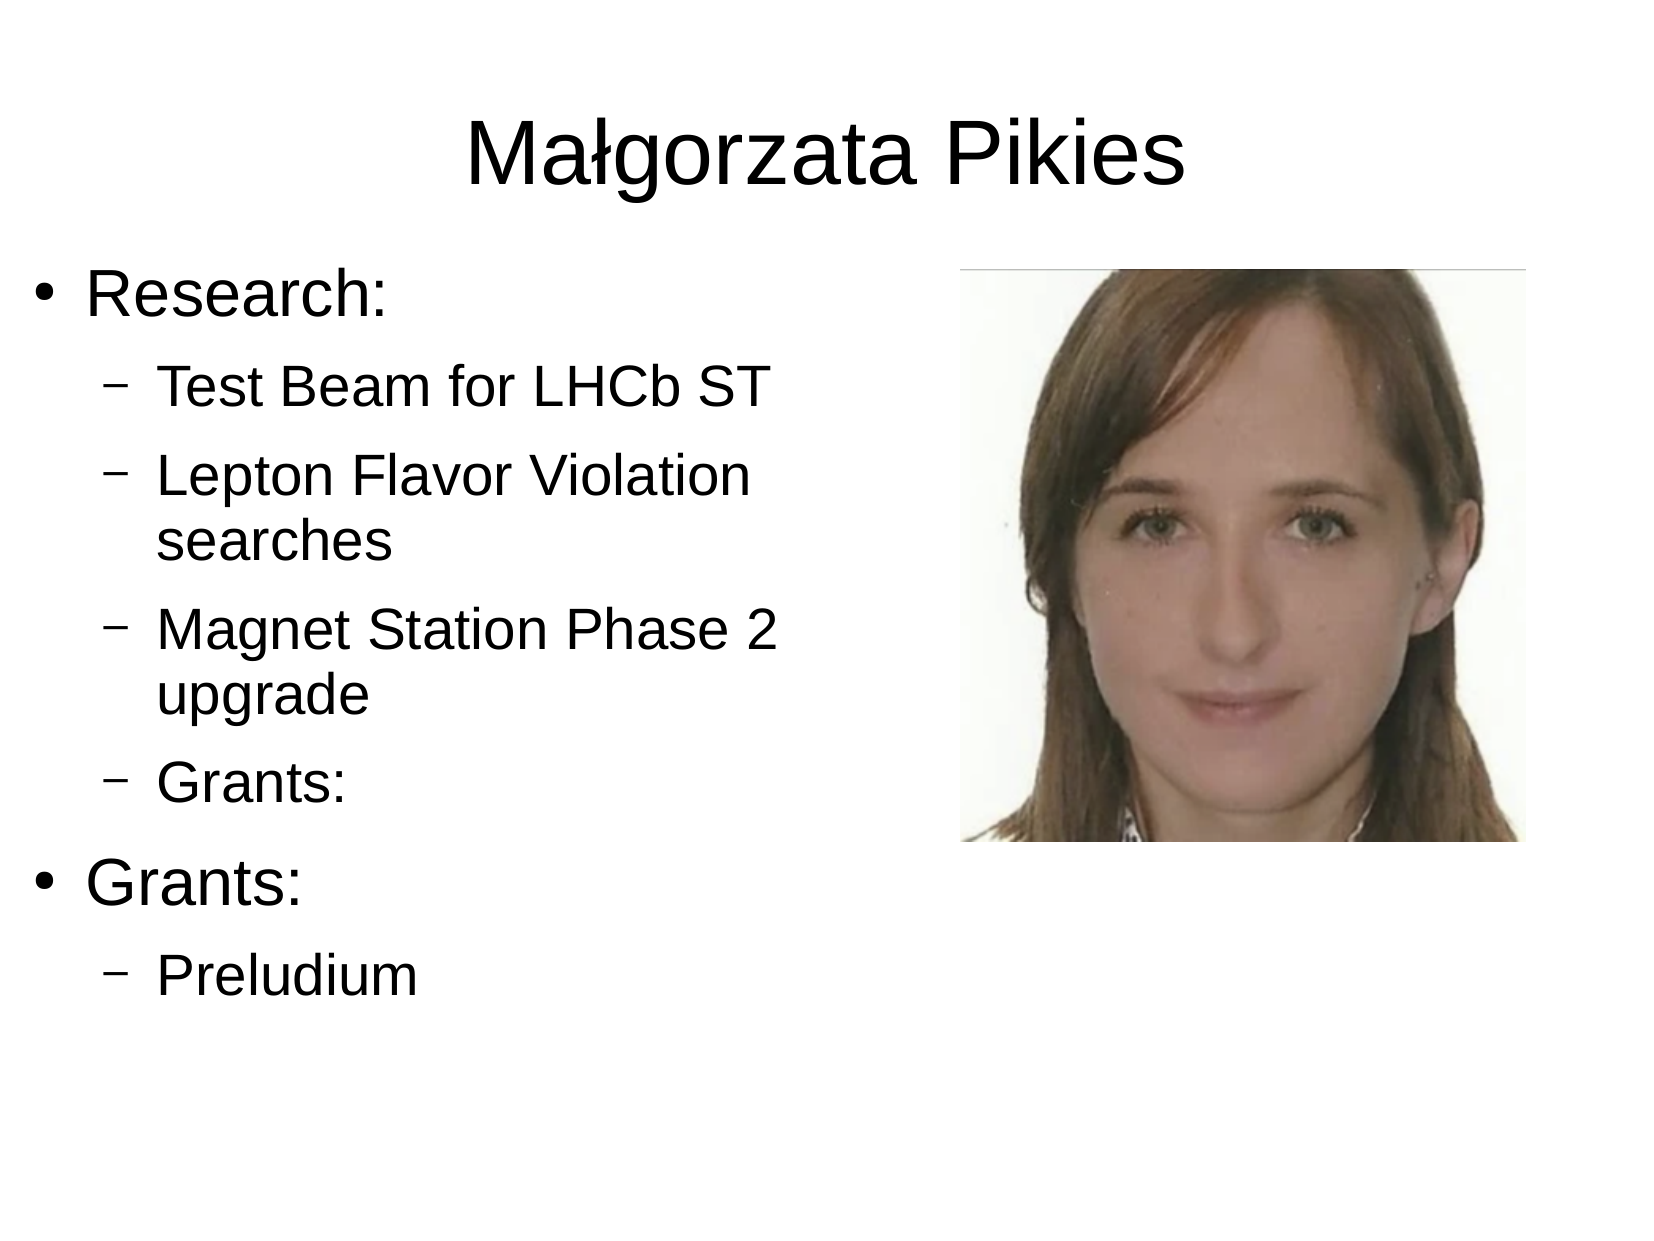

# Małgorzata Pikies
Research:
Test Beam for LHCb ST
Lepton Flavor Violation
searches
Magnet Station Phase 2
upgrade
Grants:
Grants:
Preludium